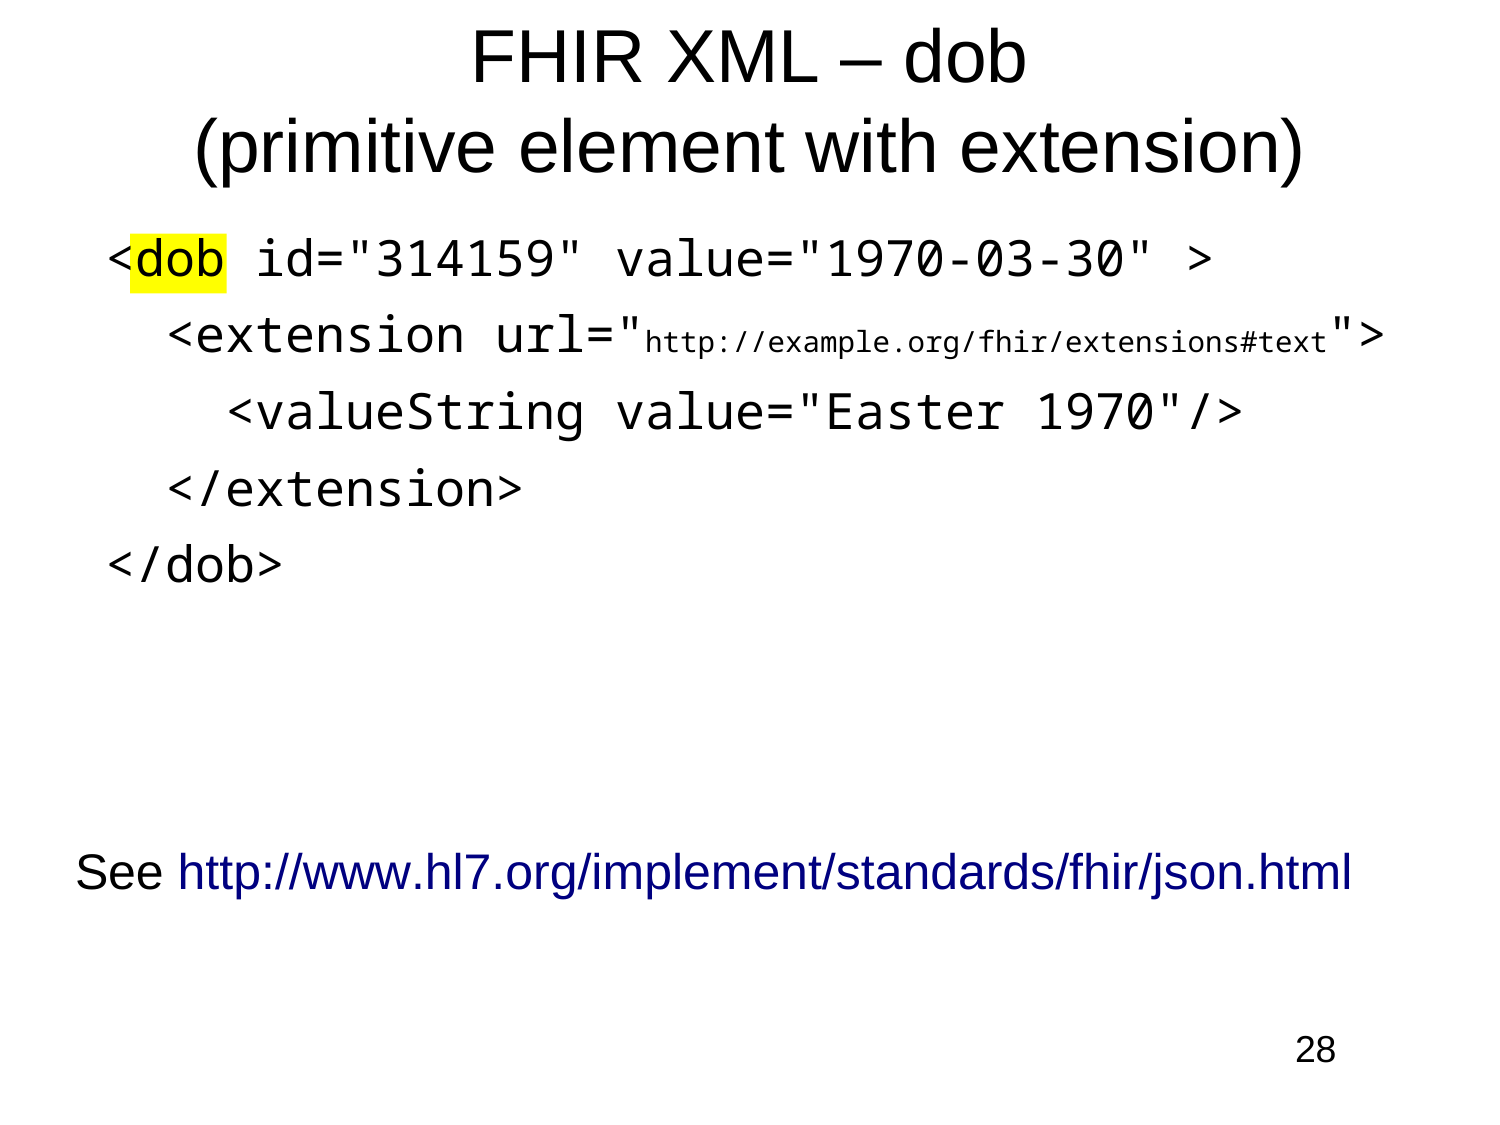

# FHIR XML – dob (primitive element with extension)
 <dob id="314159" value="1970-03-30" >
 <extension url="http://example.org/fhir/extensions#text">
 <valueString value="Easter 1970"/>
 </extension>
 </dob>
See http://www.hl7.org/implement/standards/fhir/json.html
28